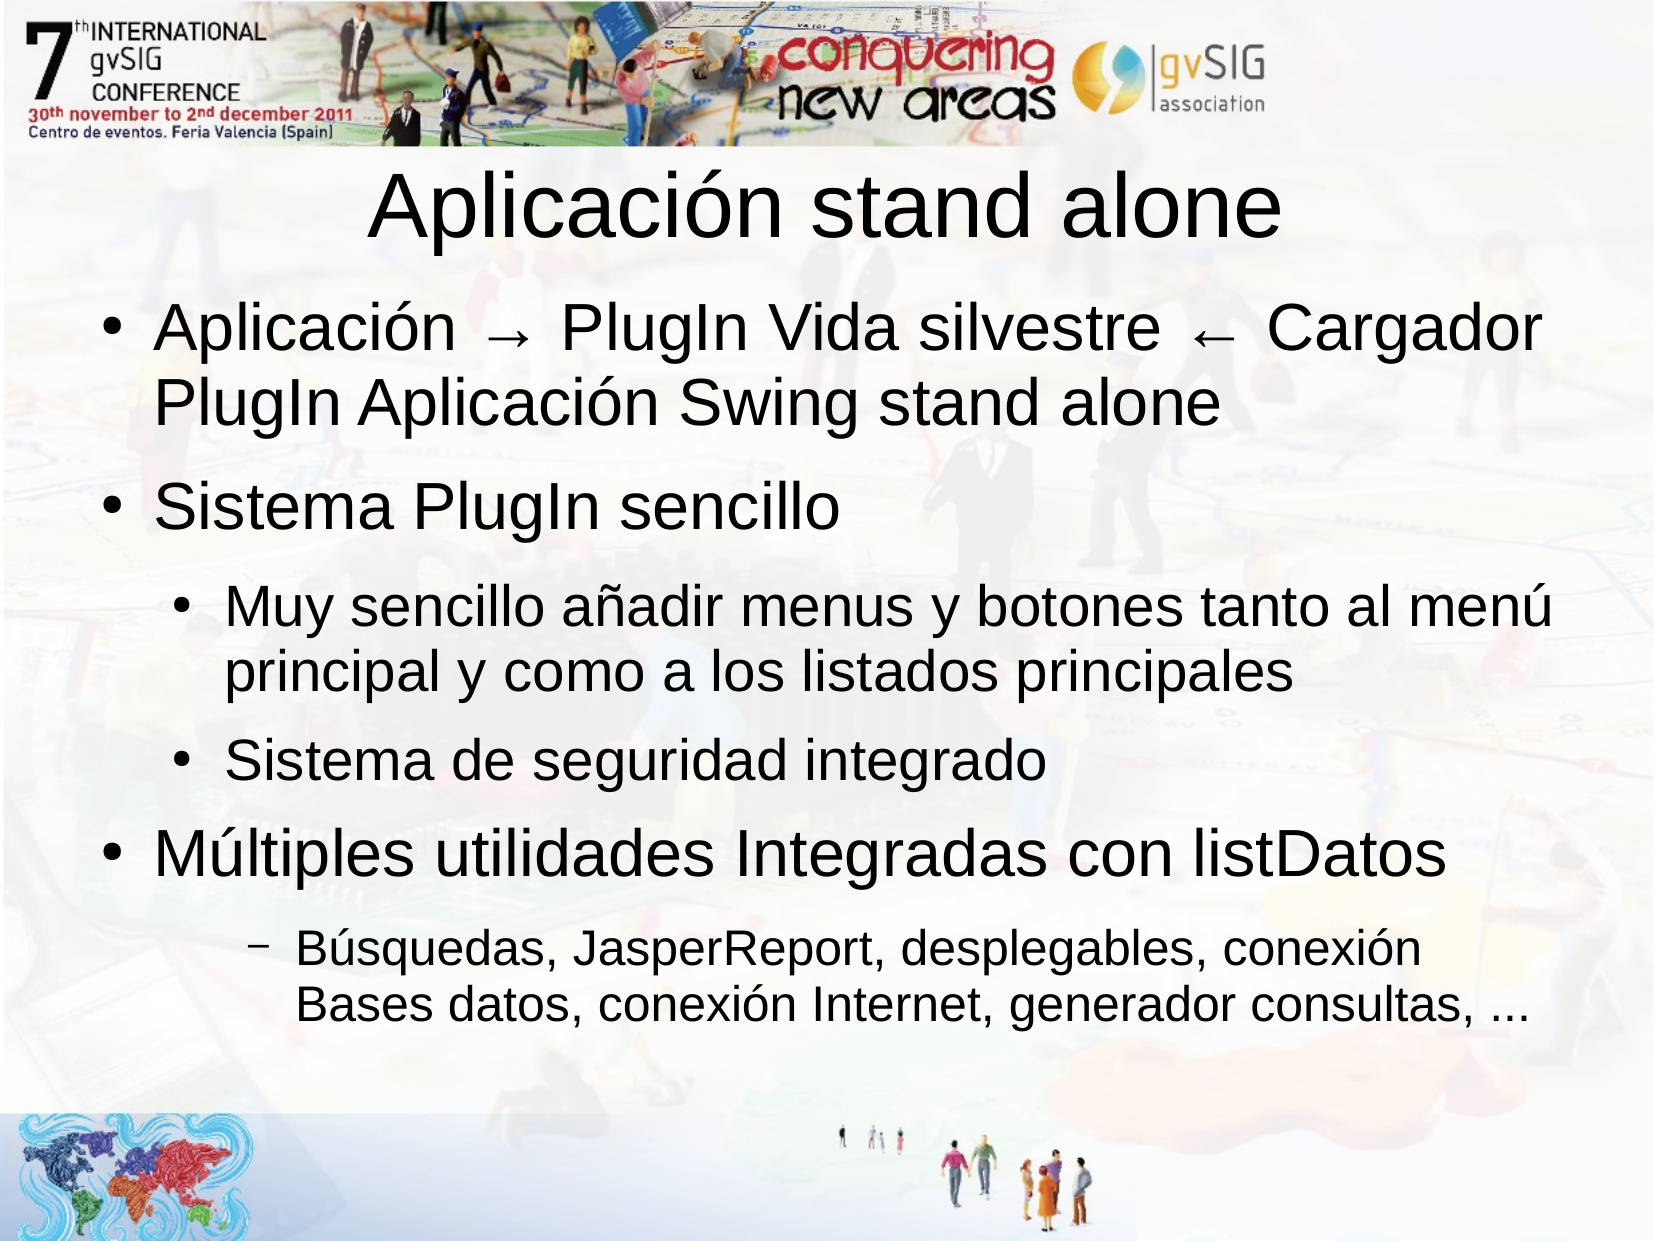

# Aplicación stand alone
Aplicación → PlugIn Vida silvestre ← Cargador PlugIn Aplicación Swing stand alone
Sistema PlugIn sencillo
Muy sencillo añadir menus y botones tanto al menú principal y como a los listados principales
Sistema de seguridad integrado
Múltiples utilidades Integradas con listDatos
Búsquedas, JasperReport, desplegables, conexión Bases datos, conexión Internet, generador consultas, ...